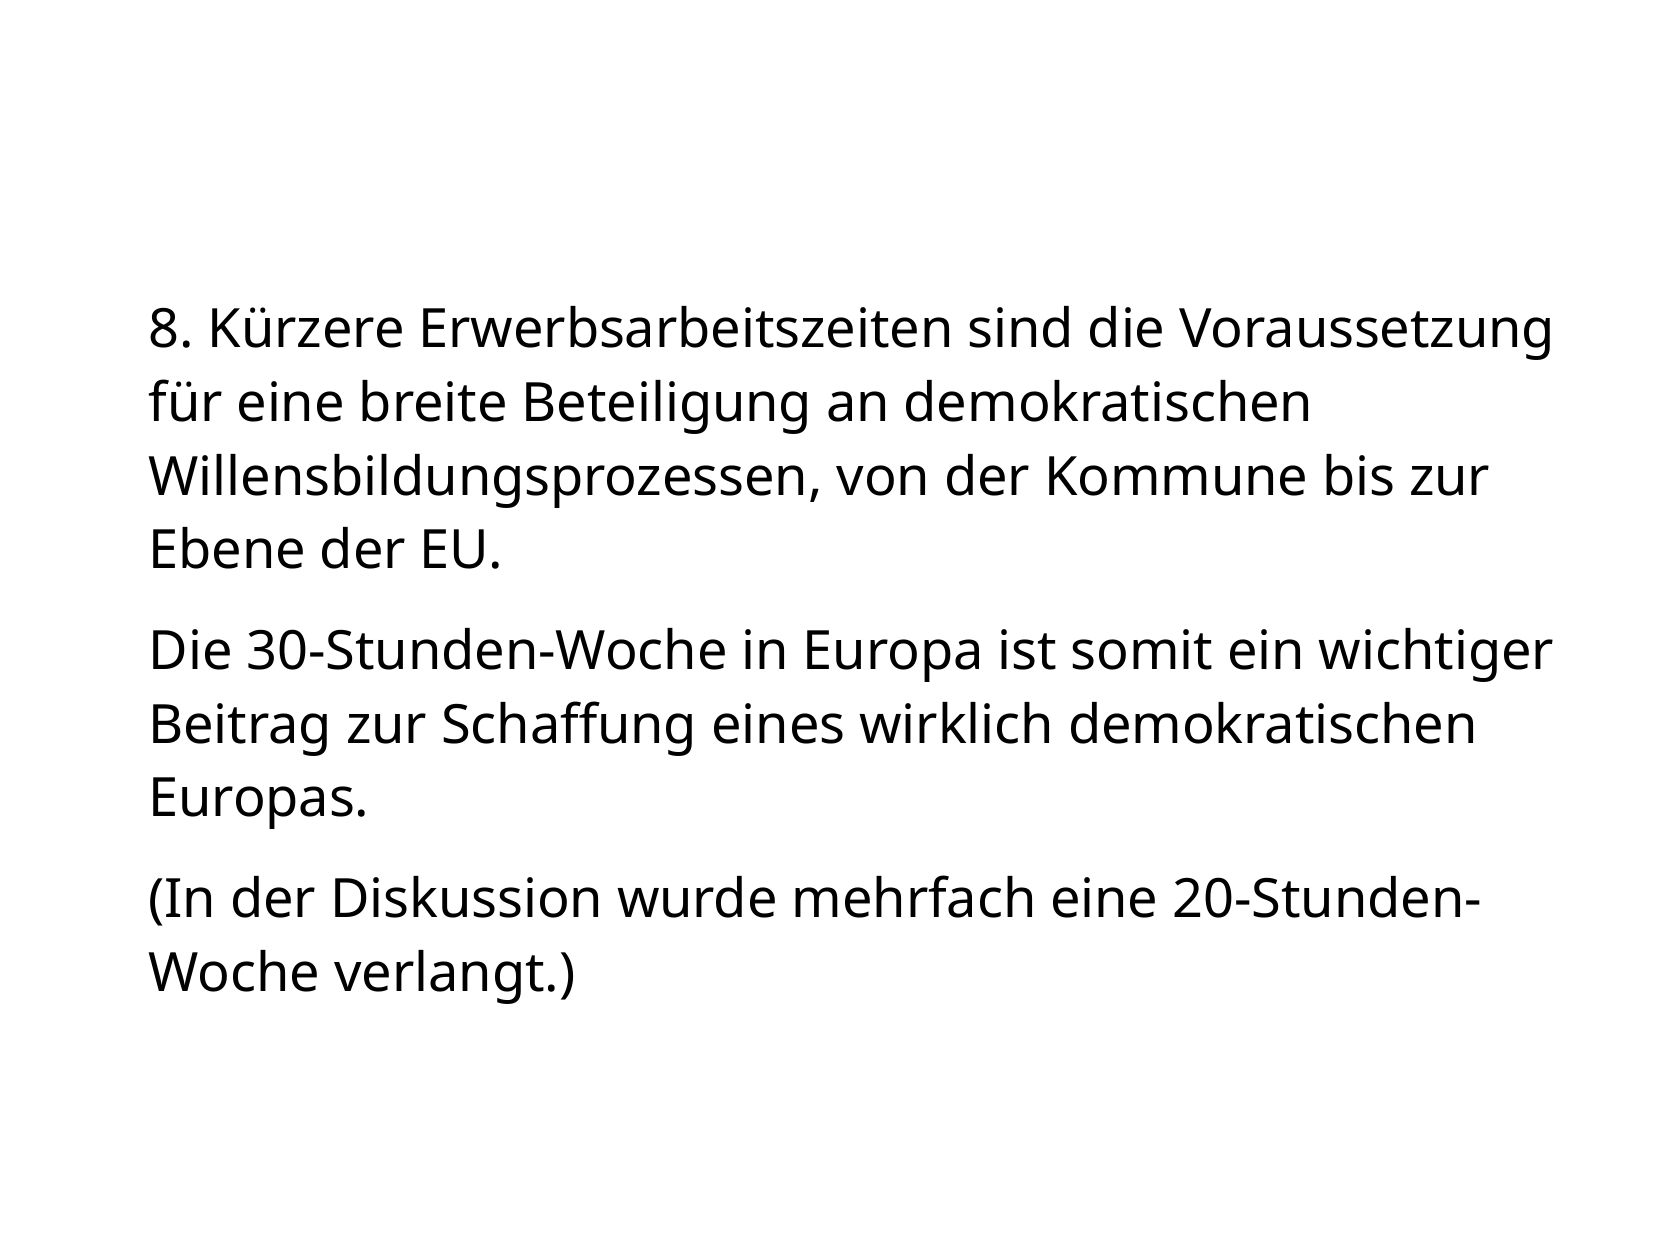

#
8. Kürzere Erwerbsarbeitszeiten sind die Voraussetzung für eine breite Beteiligung an demokratischen Willensbildungsprozessen, von der Kommune bis zur Ebene der EU.
Die 30-Stunden-Woche in Europa ist somit ein wichtiger Beitrag zur Schaffung eines wirklich demokratischen Europas.
(In der Diskussion wurde mehrfach eine 20-Stunden-Woche verlangt.)